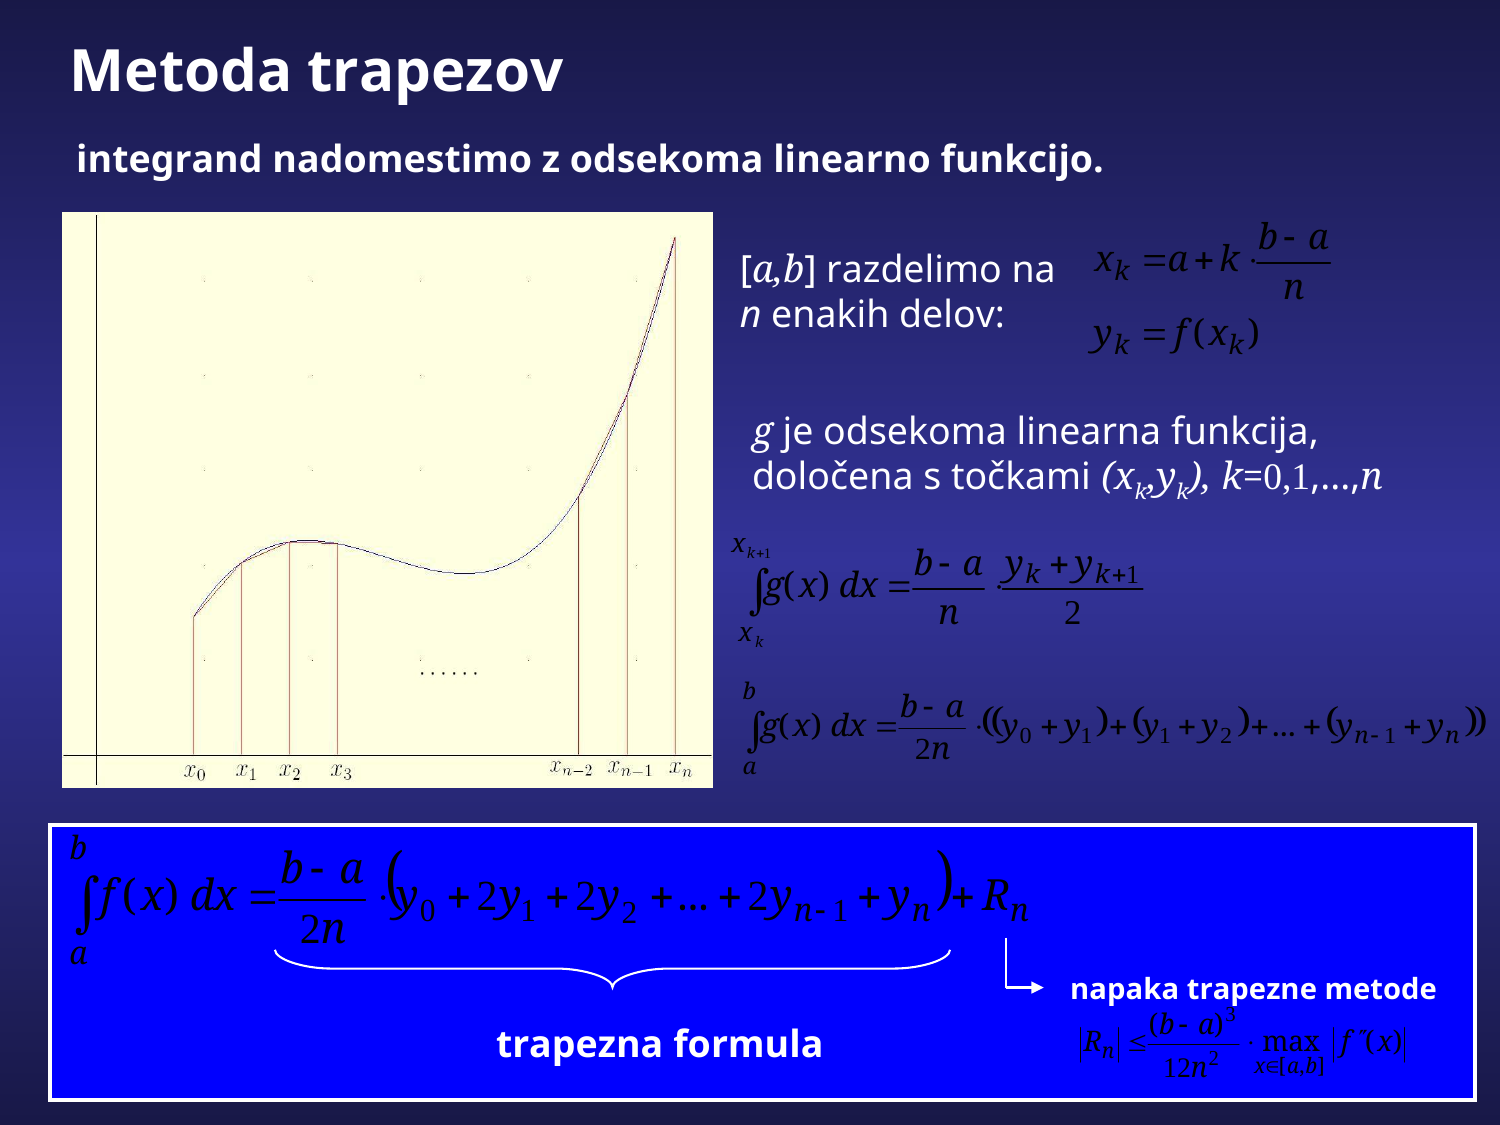

Metoda trapezov
integrand nadomestimo z odsekoma linearno funkcijo.
[a,b] razdelimo na n enakih delov:
g je odsekoma linearna funkcija, določena s točkami (xk,yk), k=0,1,...,n
napaka trapezne metode
trapezna formula